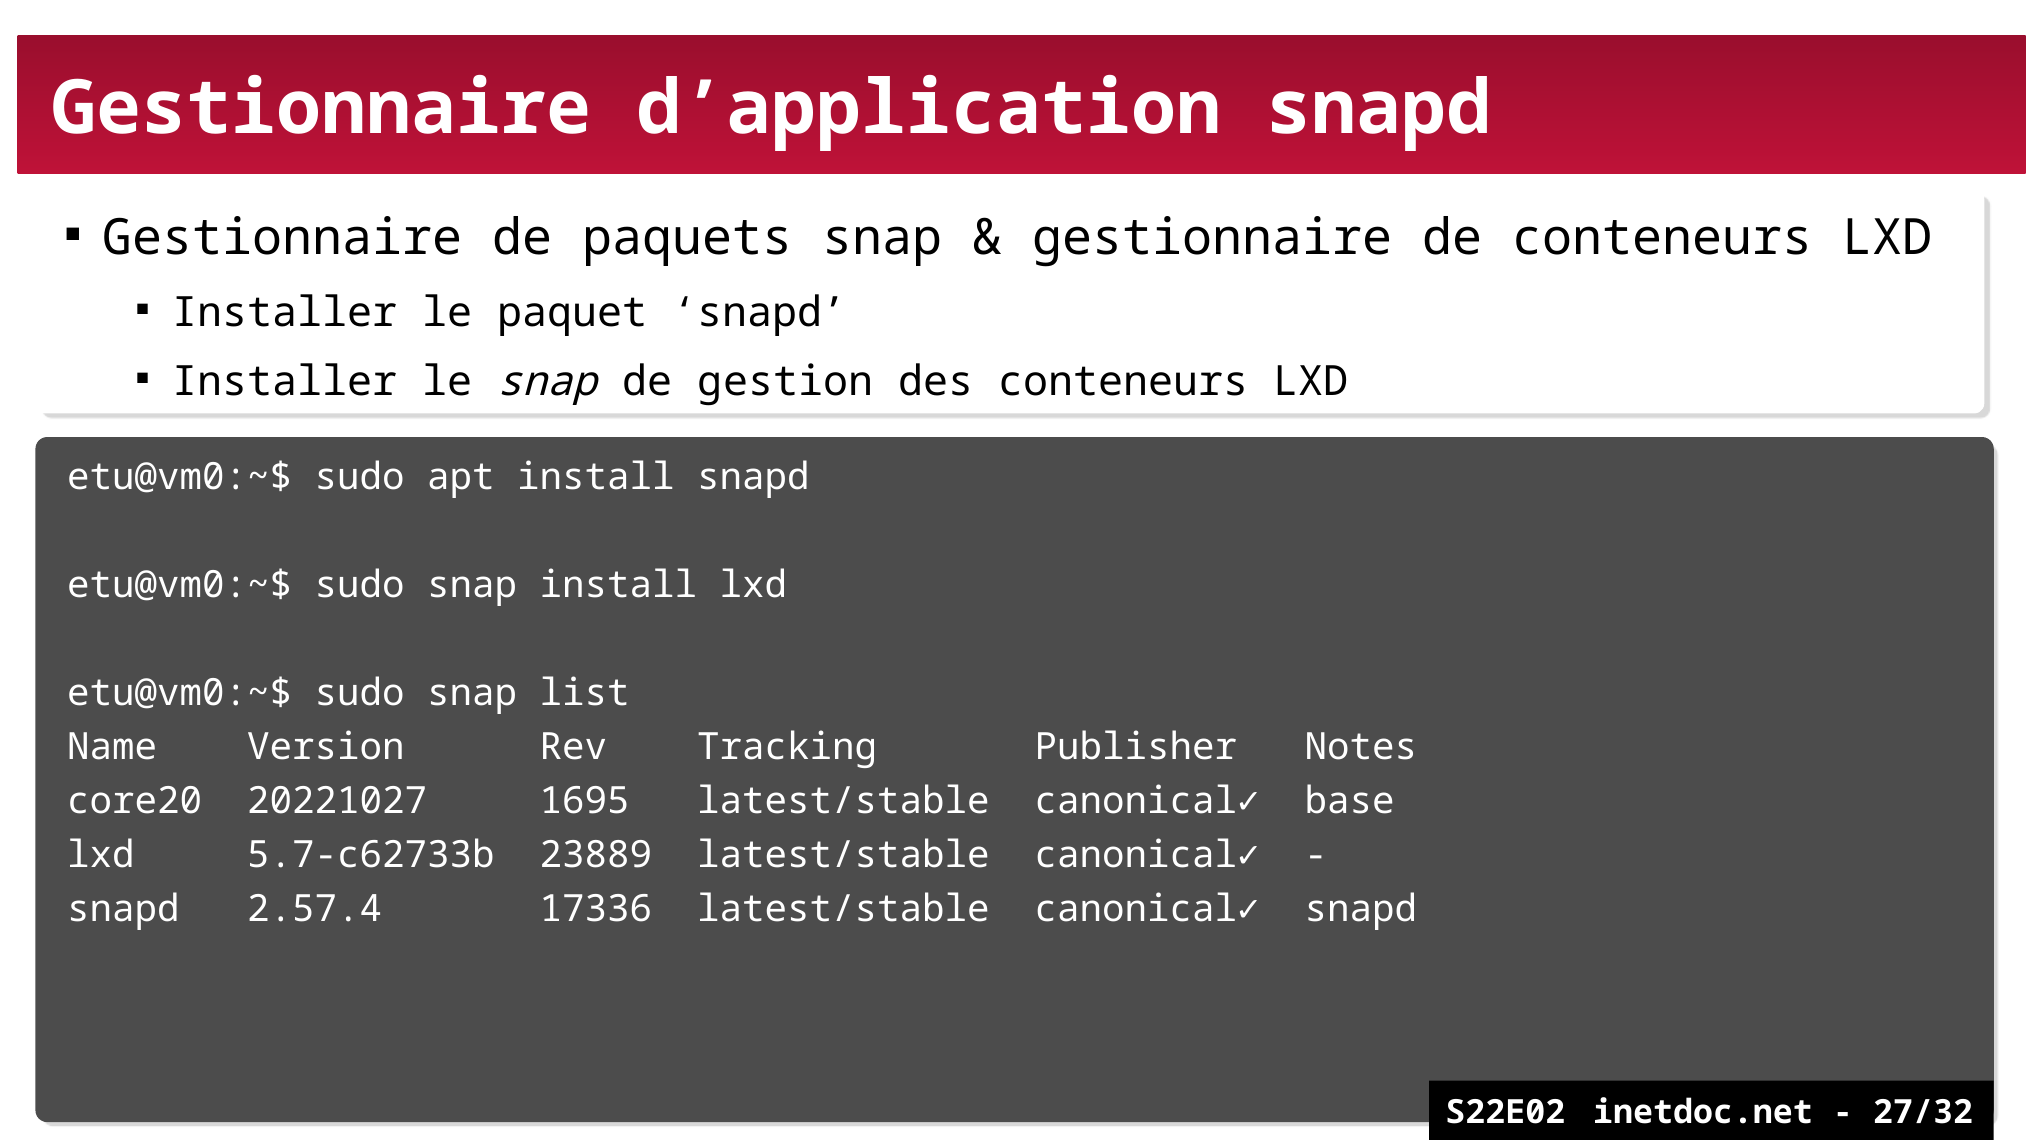

Gestionnaire d’application snapd
Gestionnaire de paquets snap & gestionnaire de conteneurs LXD
Installer le paquet ‘snapd’
Installer le snap de gestion des conteneurs LXD
etu@vm0:~$ sudo apt install snapd
etu@vm0:~$ sudo snap install lxd
etu@vm0:~$ sudo snap list
Name Version Rev Tracking Publisher Notes
core20 20221027 1695 latest/stable canonical✓ base
lxd 5.7-c62733b 23889 latest/stable canonical✓ -
snapd 2.57.4 17336 latest/stable canonical✓ snapd
S22E02	inetdoc.net - /32